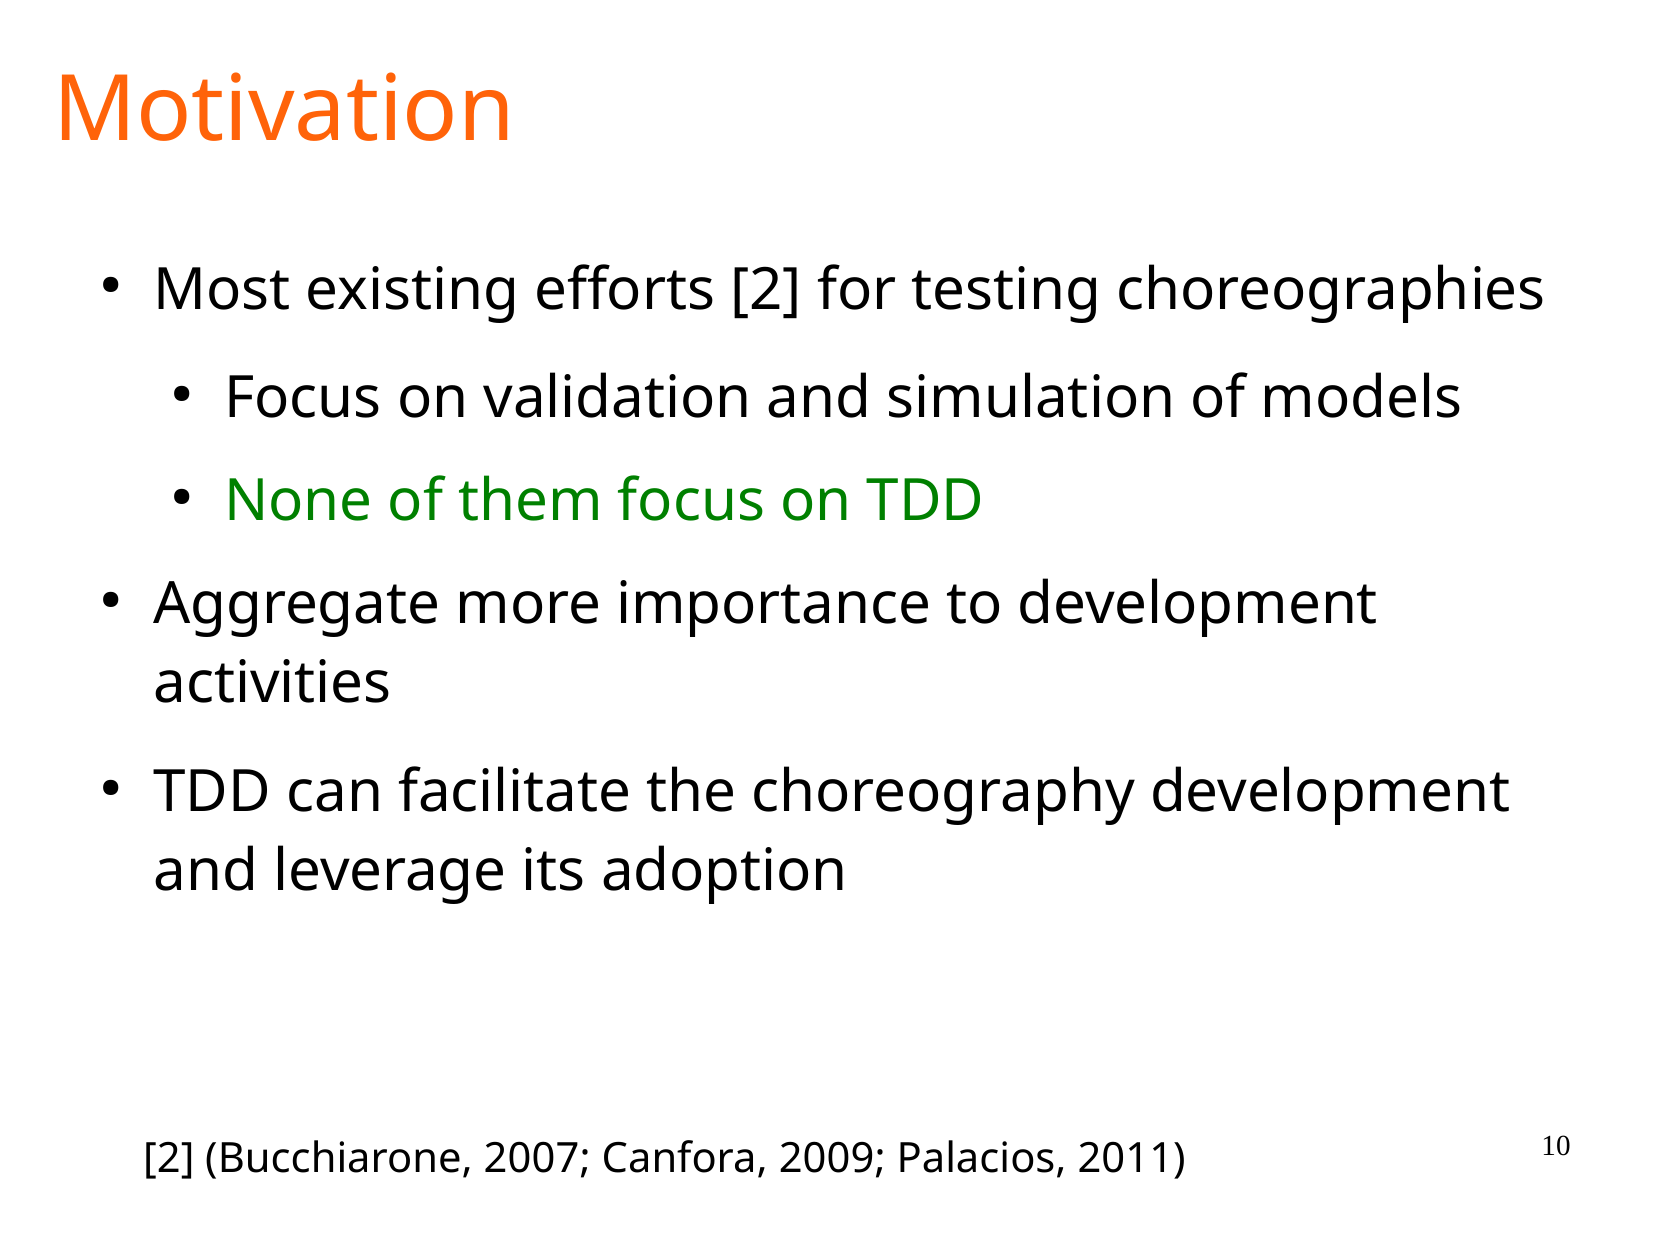

# Motivation
Most existing efforts [2] for testing choreographies
Focus on validation and simulation of models
None of them focus on TDD
Aggregate more importance to development activities
TDD can facilitate the choreography development and leverage its adoption
[2] (Bucchiarone, 2007; Canfora, 2009; Palacios, 2011)
10